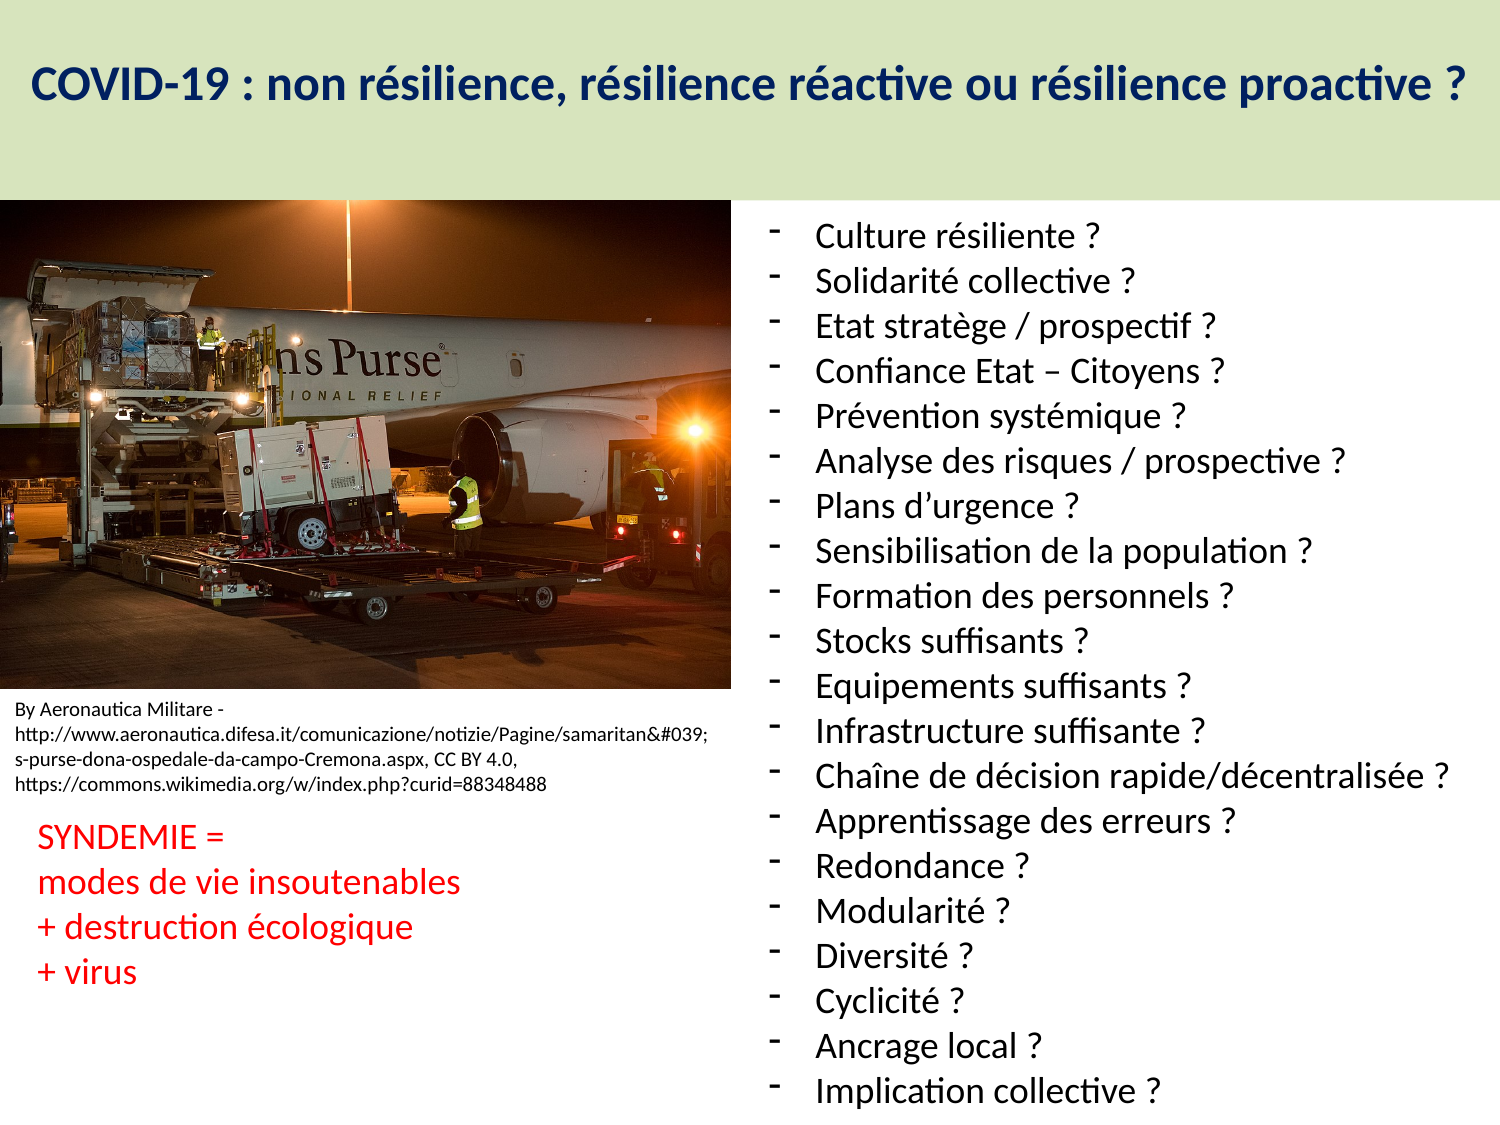

# COVID-19 : non résilience, résilience réactive ou résilience proactive ?
Culture résiliente ?
Solidarité collective ?
Etat stratège / prospectif ?
Confiance Etat – Citoyens ?
Prévention systémique ?
Analyse des risques / prospective ?
Plans d’urgence ?
Sensibilisation de la population ?
Formation des personnels ?
Stocks suffisants ?
Equipements suffisants ?
Infrastructure suffisante ?
Chaîne de décision rapide/décentralisée ?
Apprentissage des erreurs ?
Redondance ?
Modularité ?
Diversité ?
Cyclicité ?
Ancrage local ?
Implication collective ?
By Aeronautica Militare - http://www.aeronautica.difesa.it/comunicazione/notizie/Pagine/samaritan&#039;s-purse-dona-ospedale-da-campo-Cremona.aspx, CC BY 4.0, https://commons.wikimedia.org/w/index.php?curid=88348488
SYNDEMIE =
modes de vie insoutenables
+ destruction écologique
+ virus